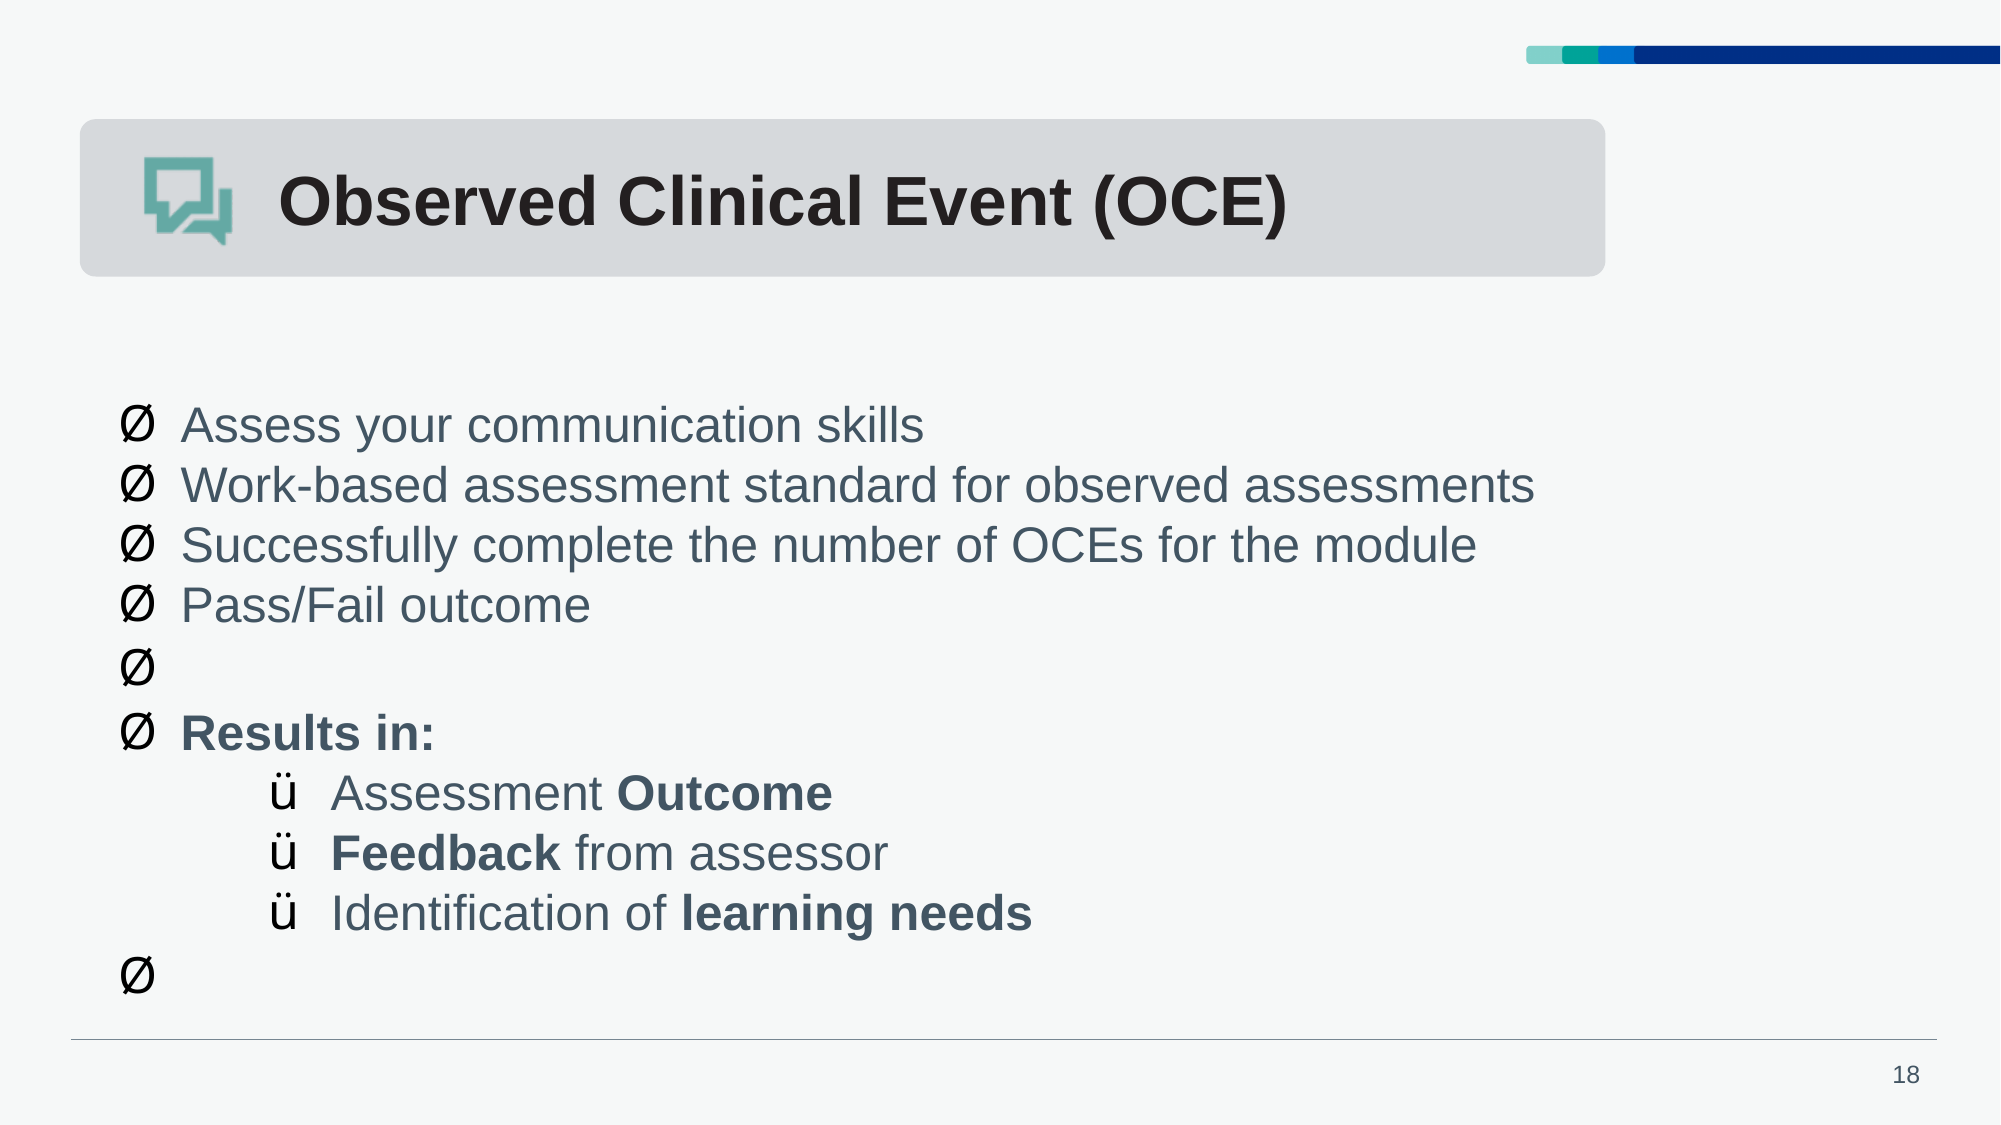

Observed Clinical Event (OCE)
Assess your communication skills
Work-based assessment standard for observed assessments
Successfully complete the number of OCEs for the module
Pass/Fail outcome
Results in:
Assessment Outcome
Feedback from assessor
Identification of learning needs